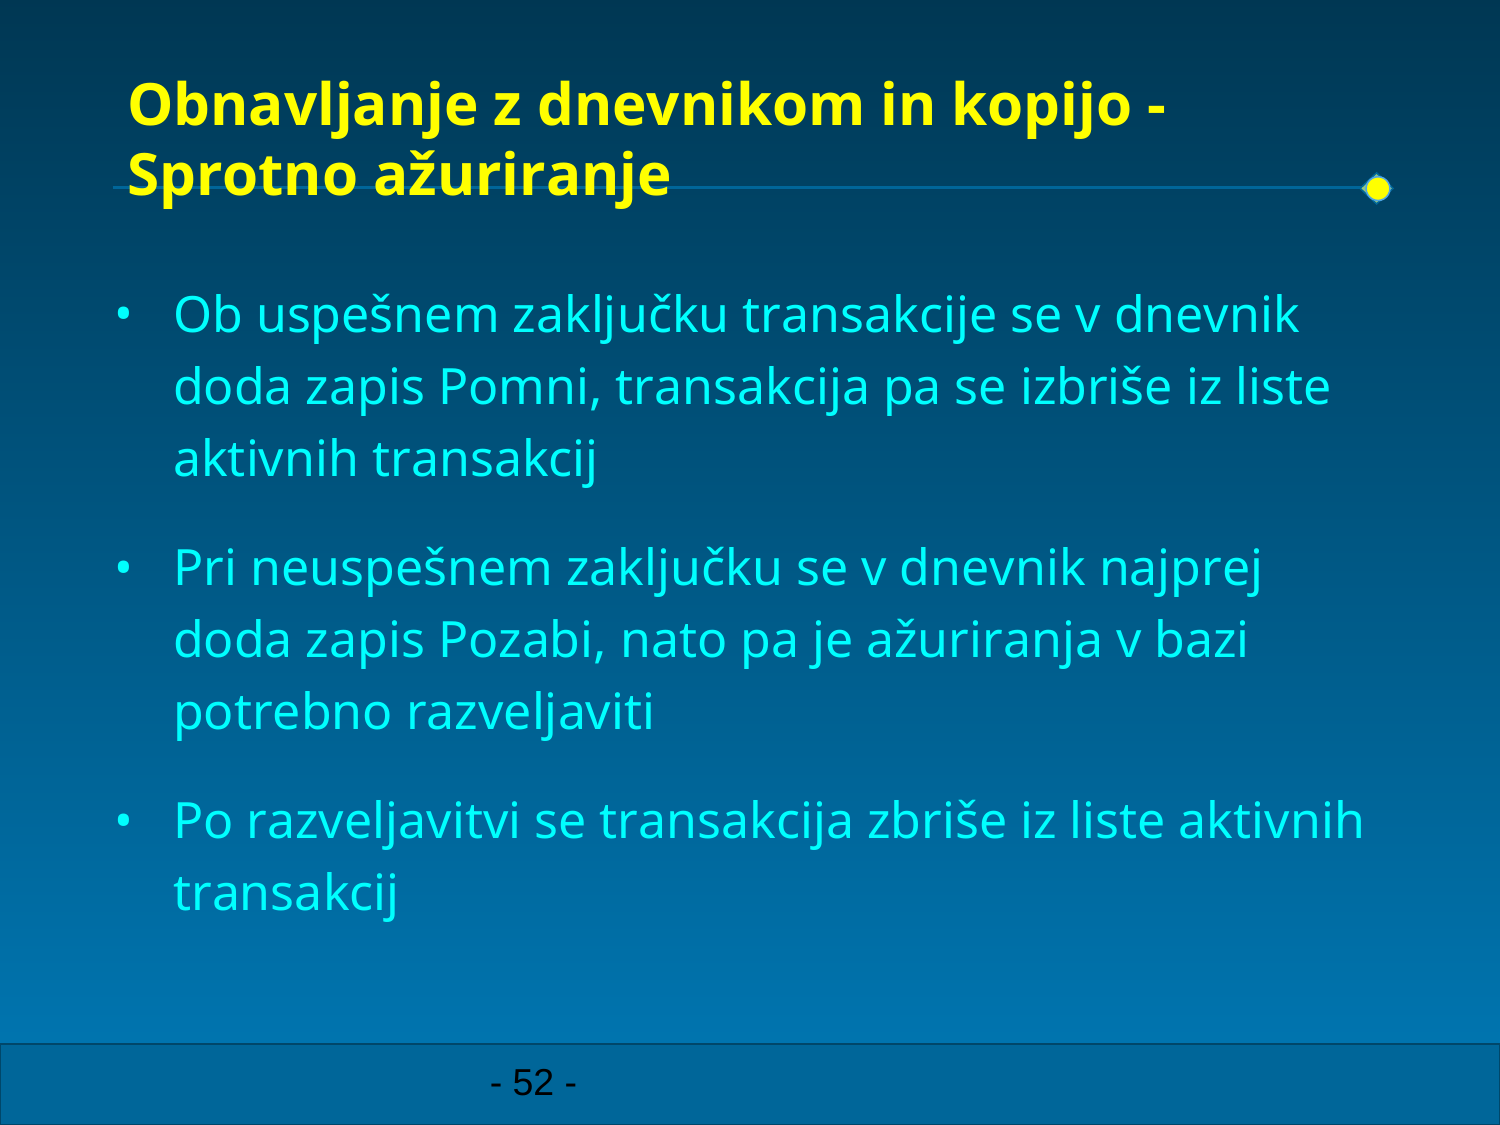

Obnavljanje z dnevnikom in kopijo - Sprotno ažuriranje
# Ob uspešnem zaključku transakcije se v dnevnik doda zapis Pomni, transakcija pa se izbriše iz liste aktivnih transakcij
Pri neuspešnem zaključku se v dnevnik najprej doda zapis Pozabi, nato pa je ažuriranja v bazi potrebno razveljaviti
Po razveljavitvi se transakcija zbriše iz liste aktivnih transakcij